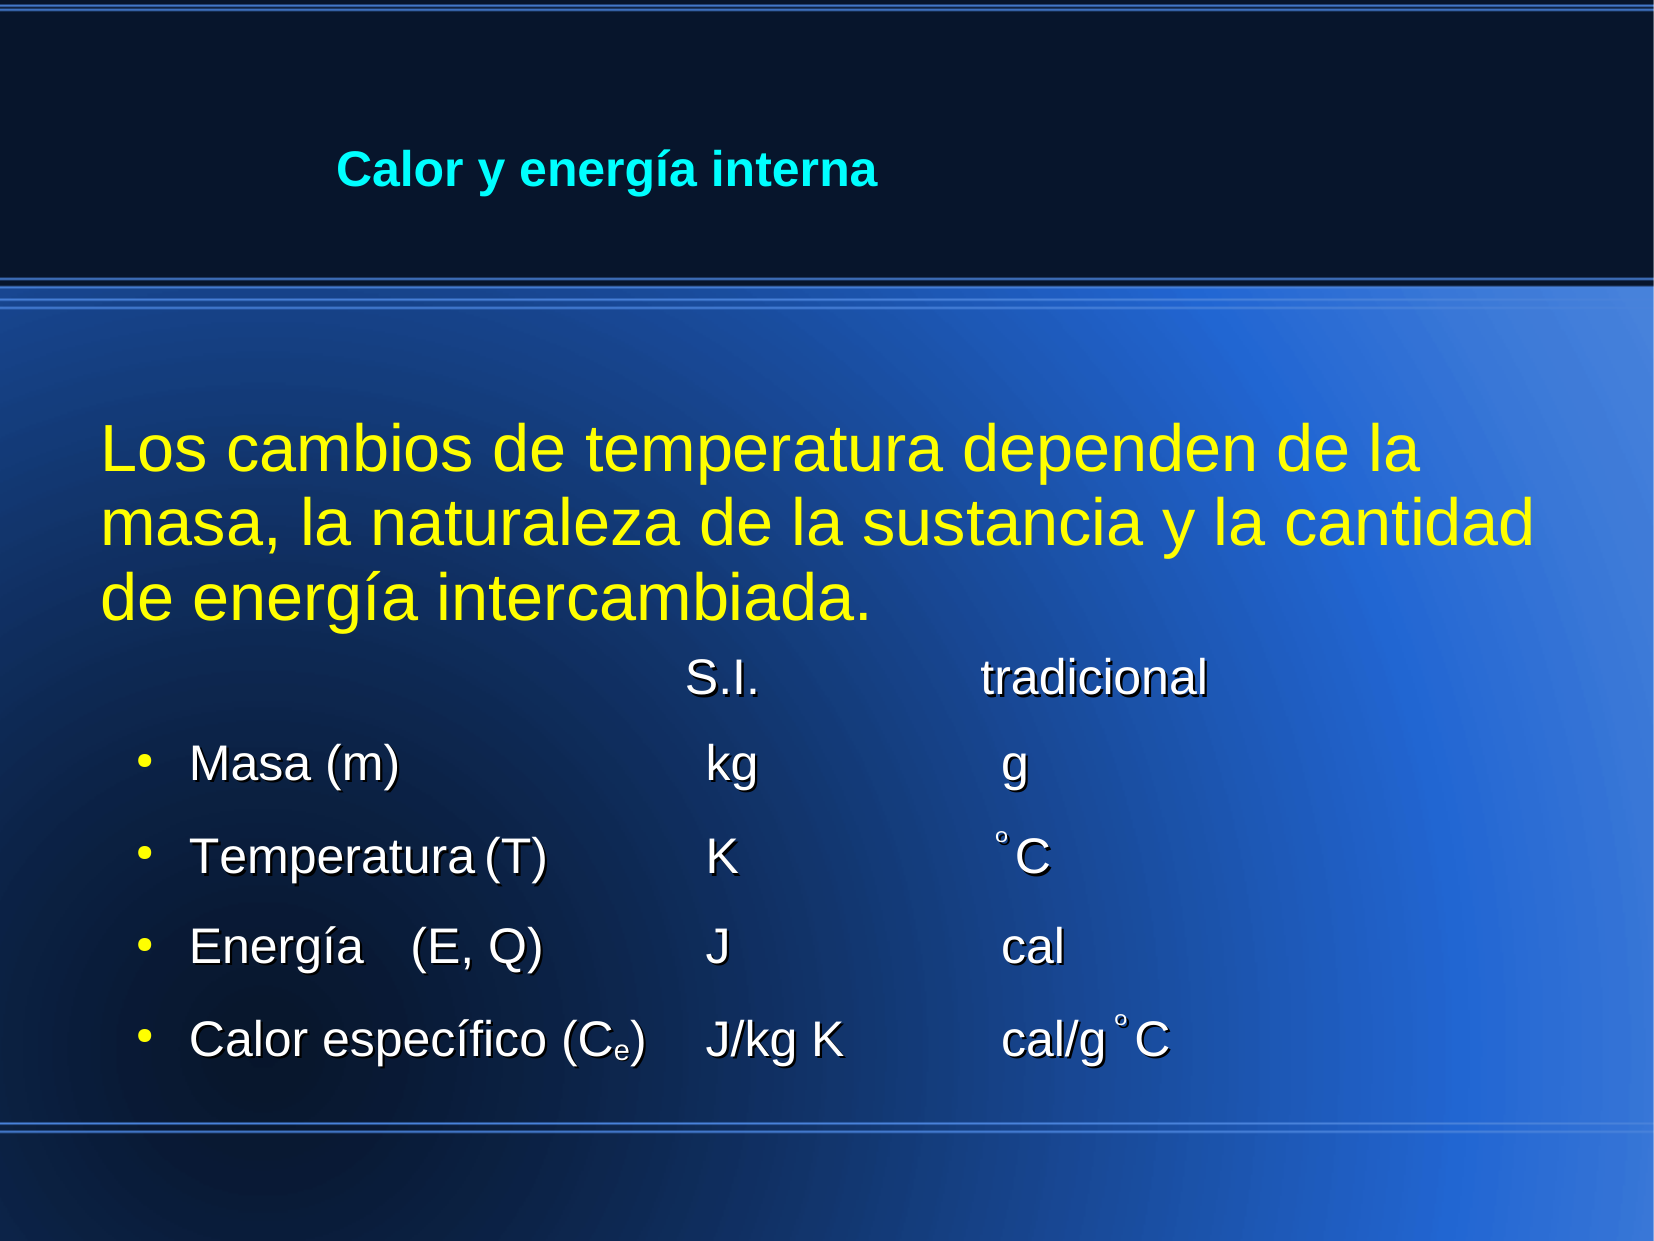

Calor y energía interna
# Los cambios de temperatura dependen de la masa, la naturaleza de la sustancia y la cantidad de energía intercambiada.
S.I.			tradicional
Masa (m)					kg			 	g
Temperatura	(T)			K				ͦ C
Energía	(E, Q) 		J				cal
Calor específico (Ce)	J/kg K			cal/g ͦ C